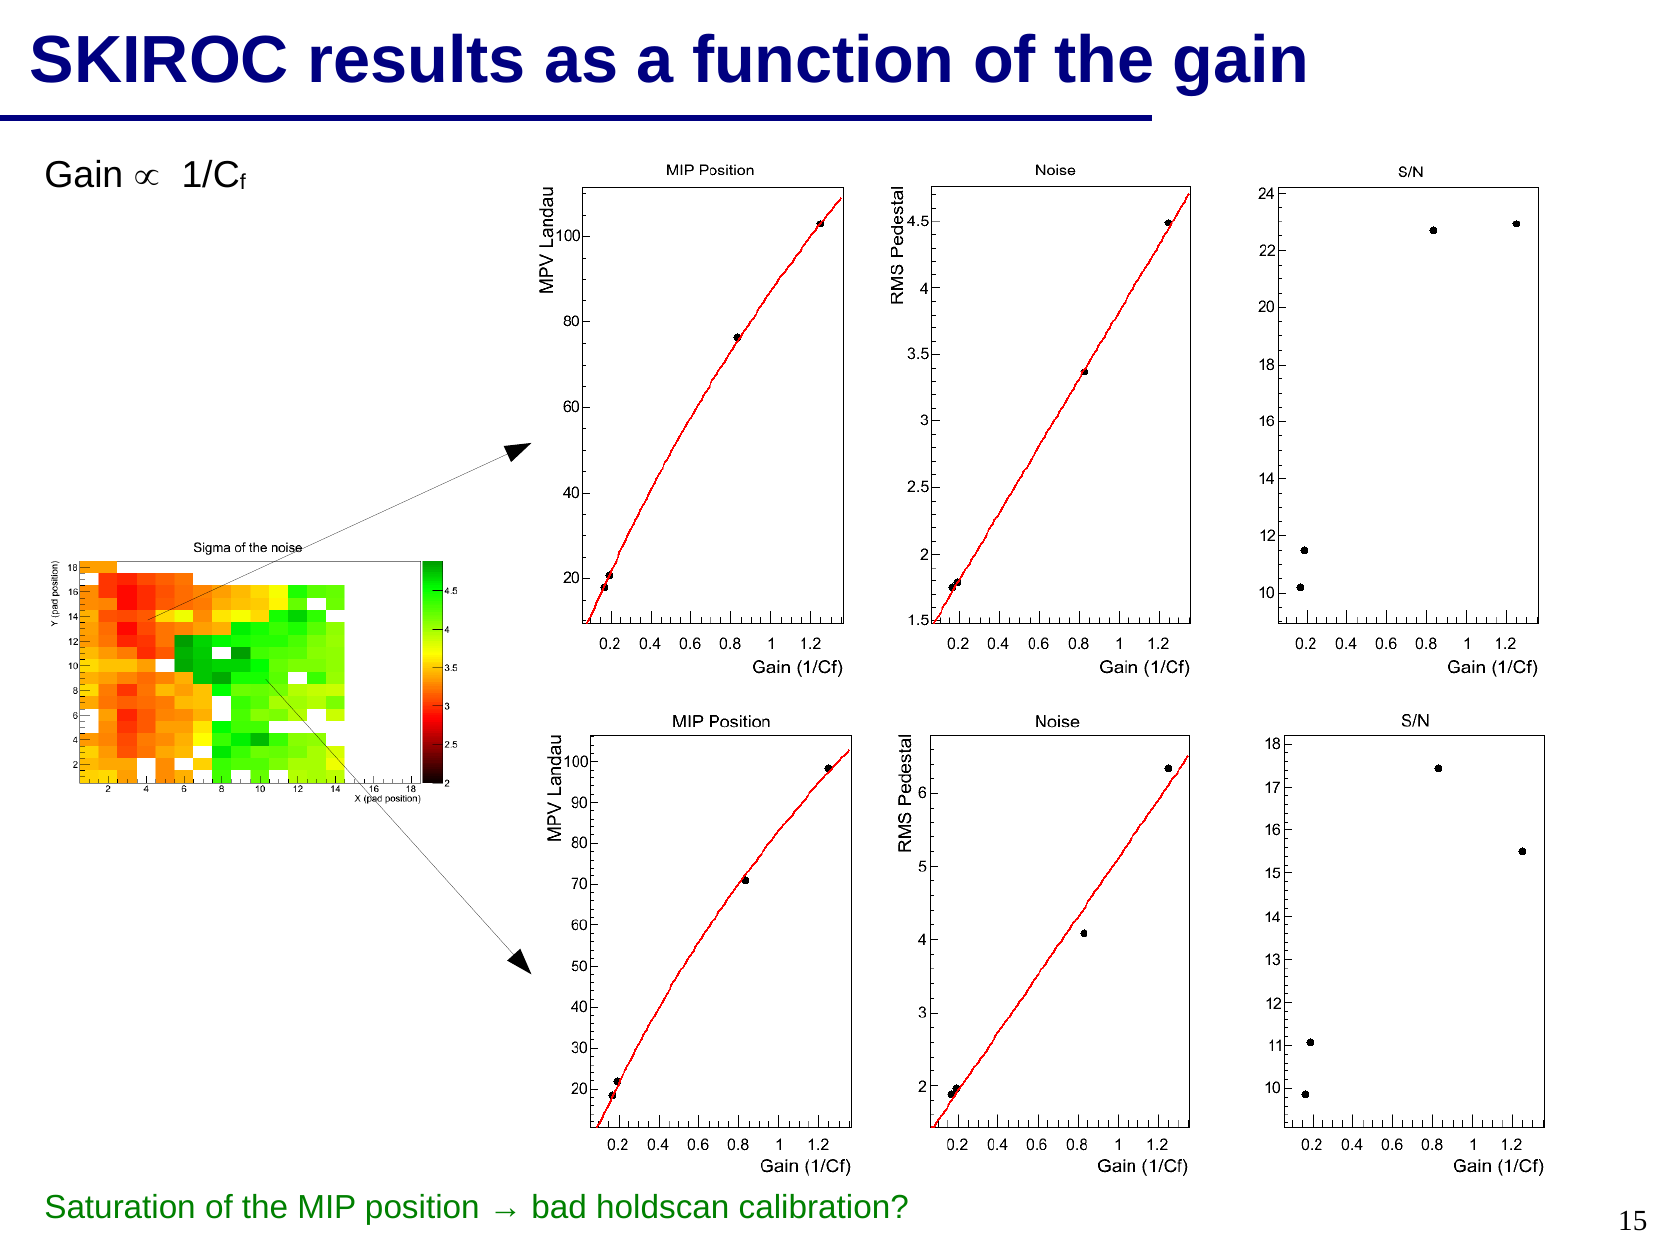

# SKIROC results as a function of the gain
Gain  1/Cf
Saturation of the MIP position → bad holdscan calibration?
15